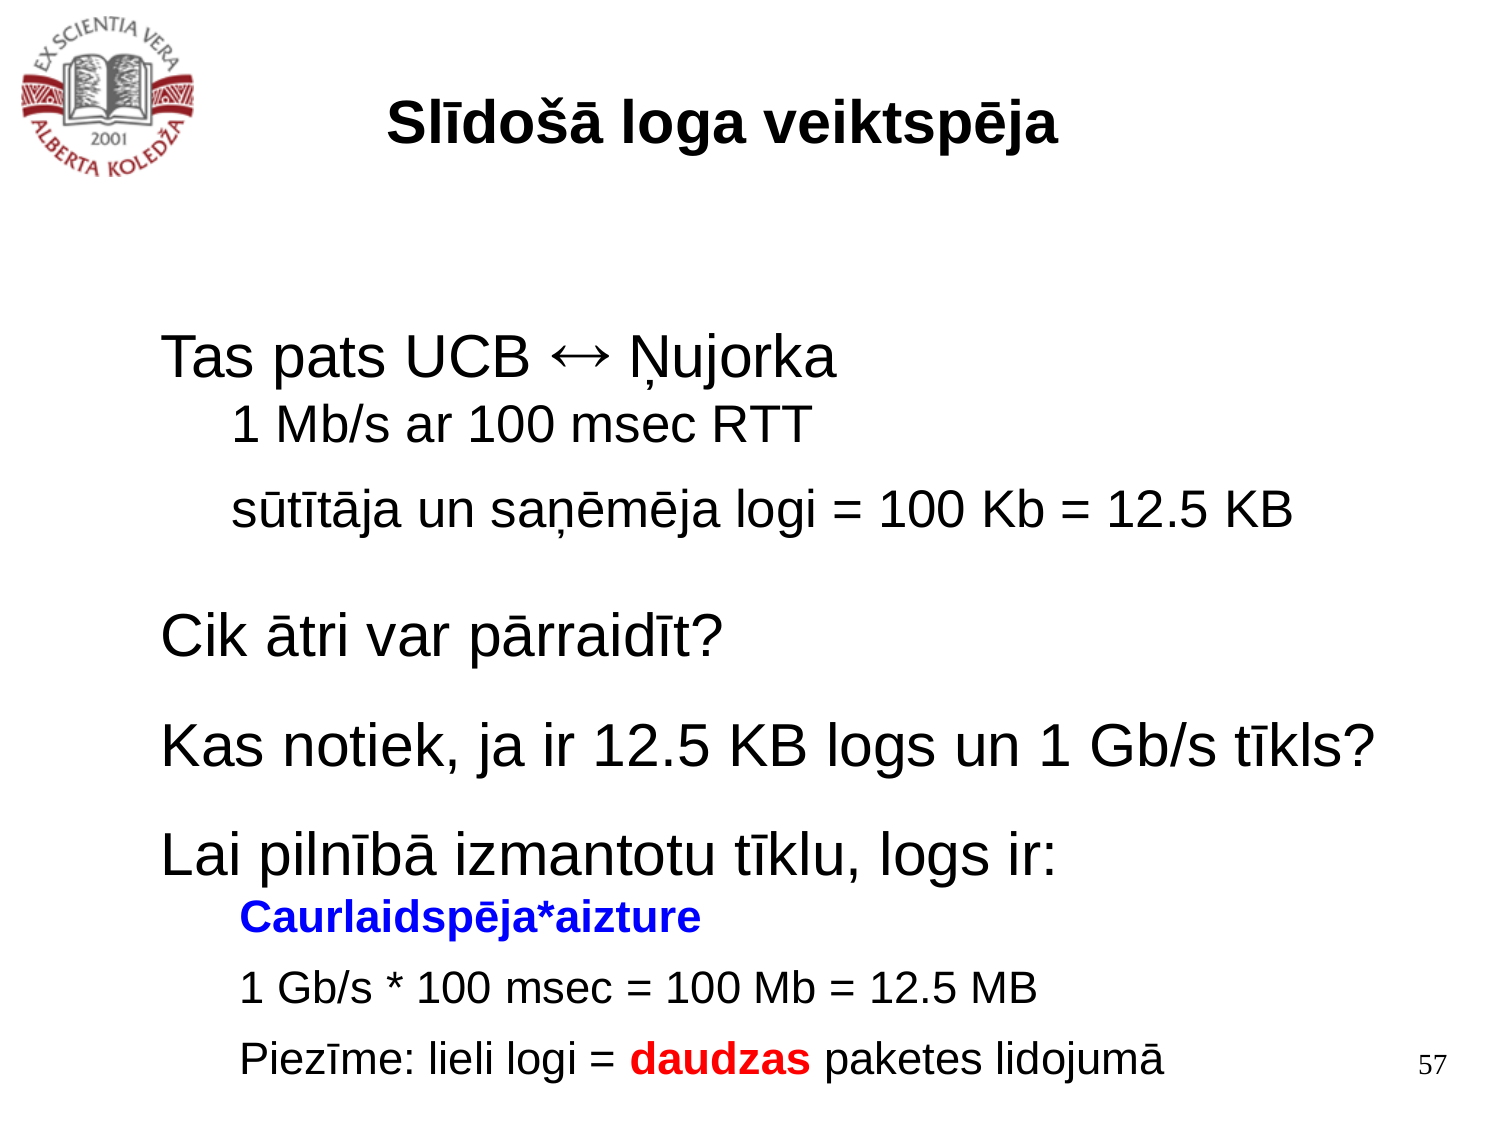

# Slīdošā loga veiktspēja
Tas pats UCB  Ņujorka
1 Mb/s ar 100 msec RTT
sūtītāja un saņēmēja logi = 100 Kb = 12.5 KB
Cik ātri var pārraidīt?
Kas notiek, ja ir 12.5 KB logs un 1 Gb/s tīkls?
Lai pilnībā izmantotu tīklu, logs ir:
Caurlaidspēja*aizture
1 Gb/s * 100 msec = 100 Mb = 12.5 MB
Piezīme: lieli logi = daudzas paketes lidojumā